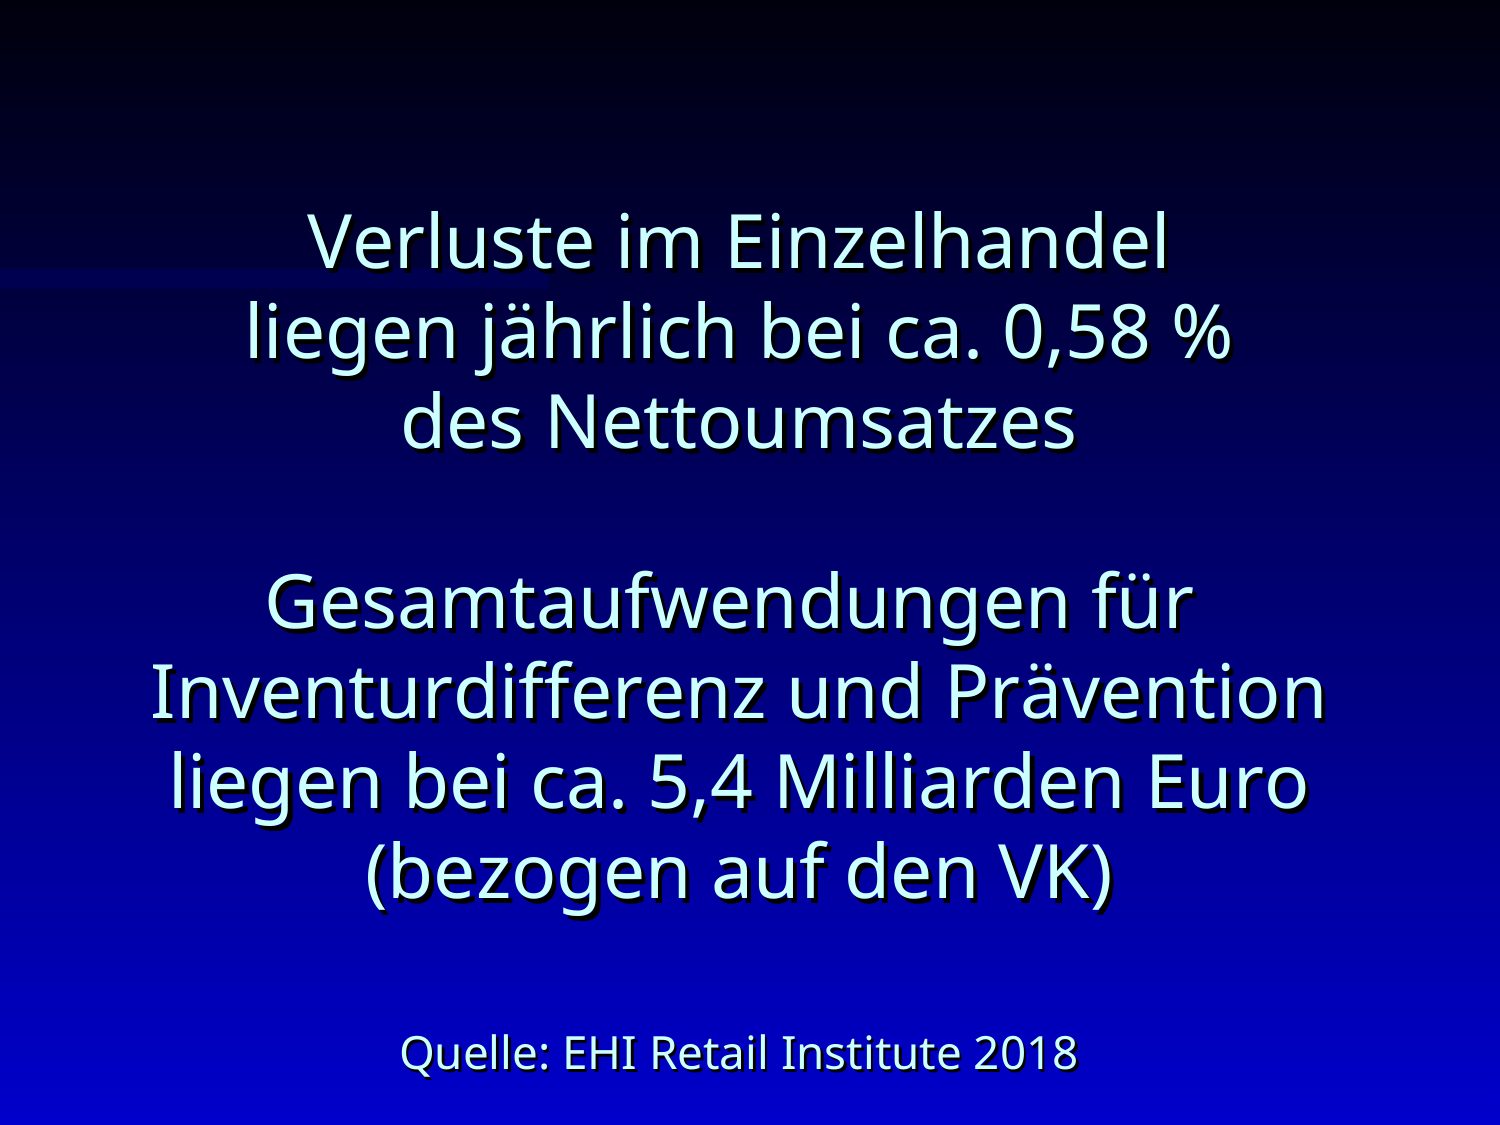

# Verluste im Einzelhandel liegen jährlich bei ca. 0,58 % des Nettoumsatzes Gesamtaufwendungen für Inventurdifferenz und Prävention liegen bei ca. 5,4 Milliarden Euro (bezogen auf den VK) Quelle: EHI Retail Institute 2018